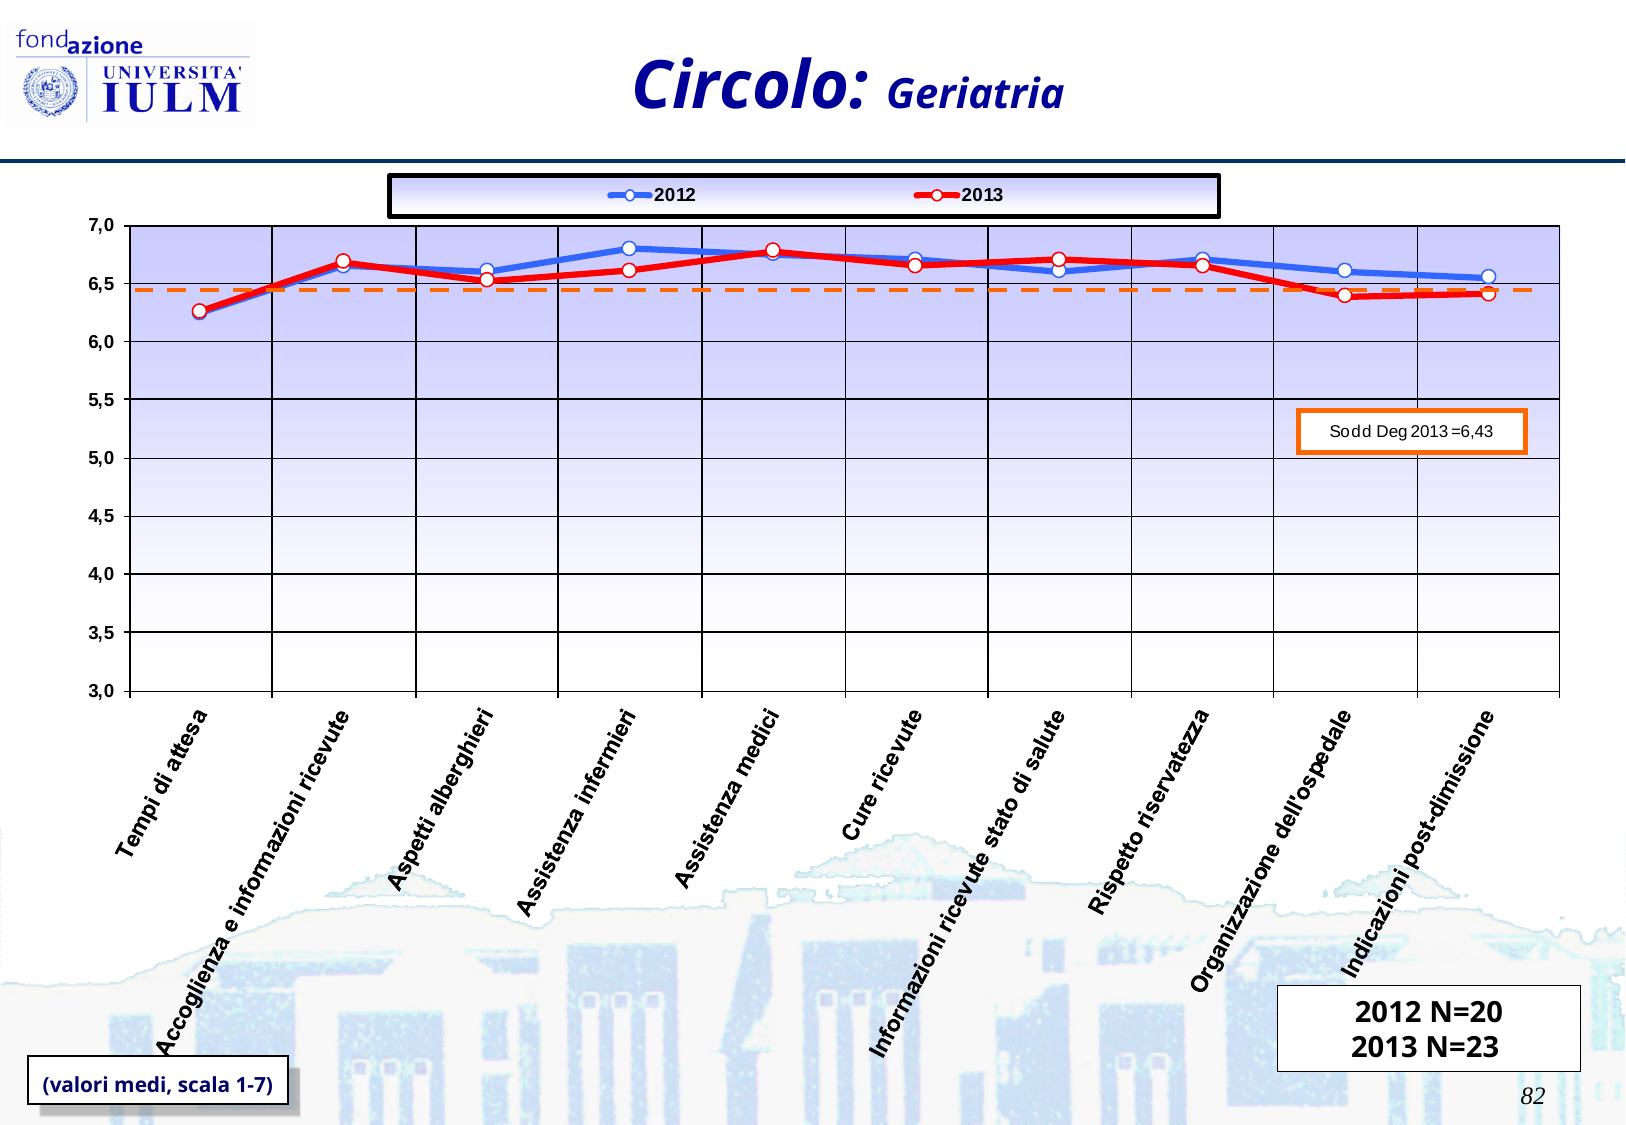

Circolo: Geriatria
2012 N=20
2013 N=23
(valori medi, scala 1-7)